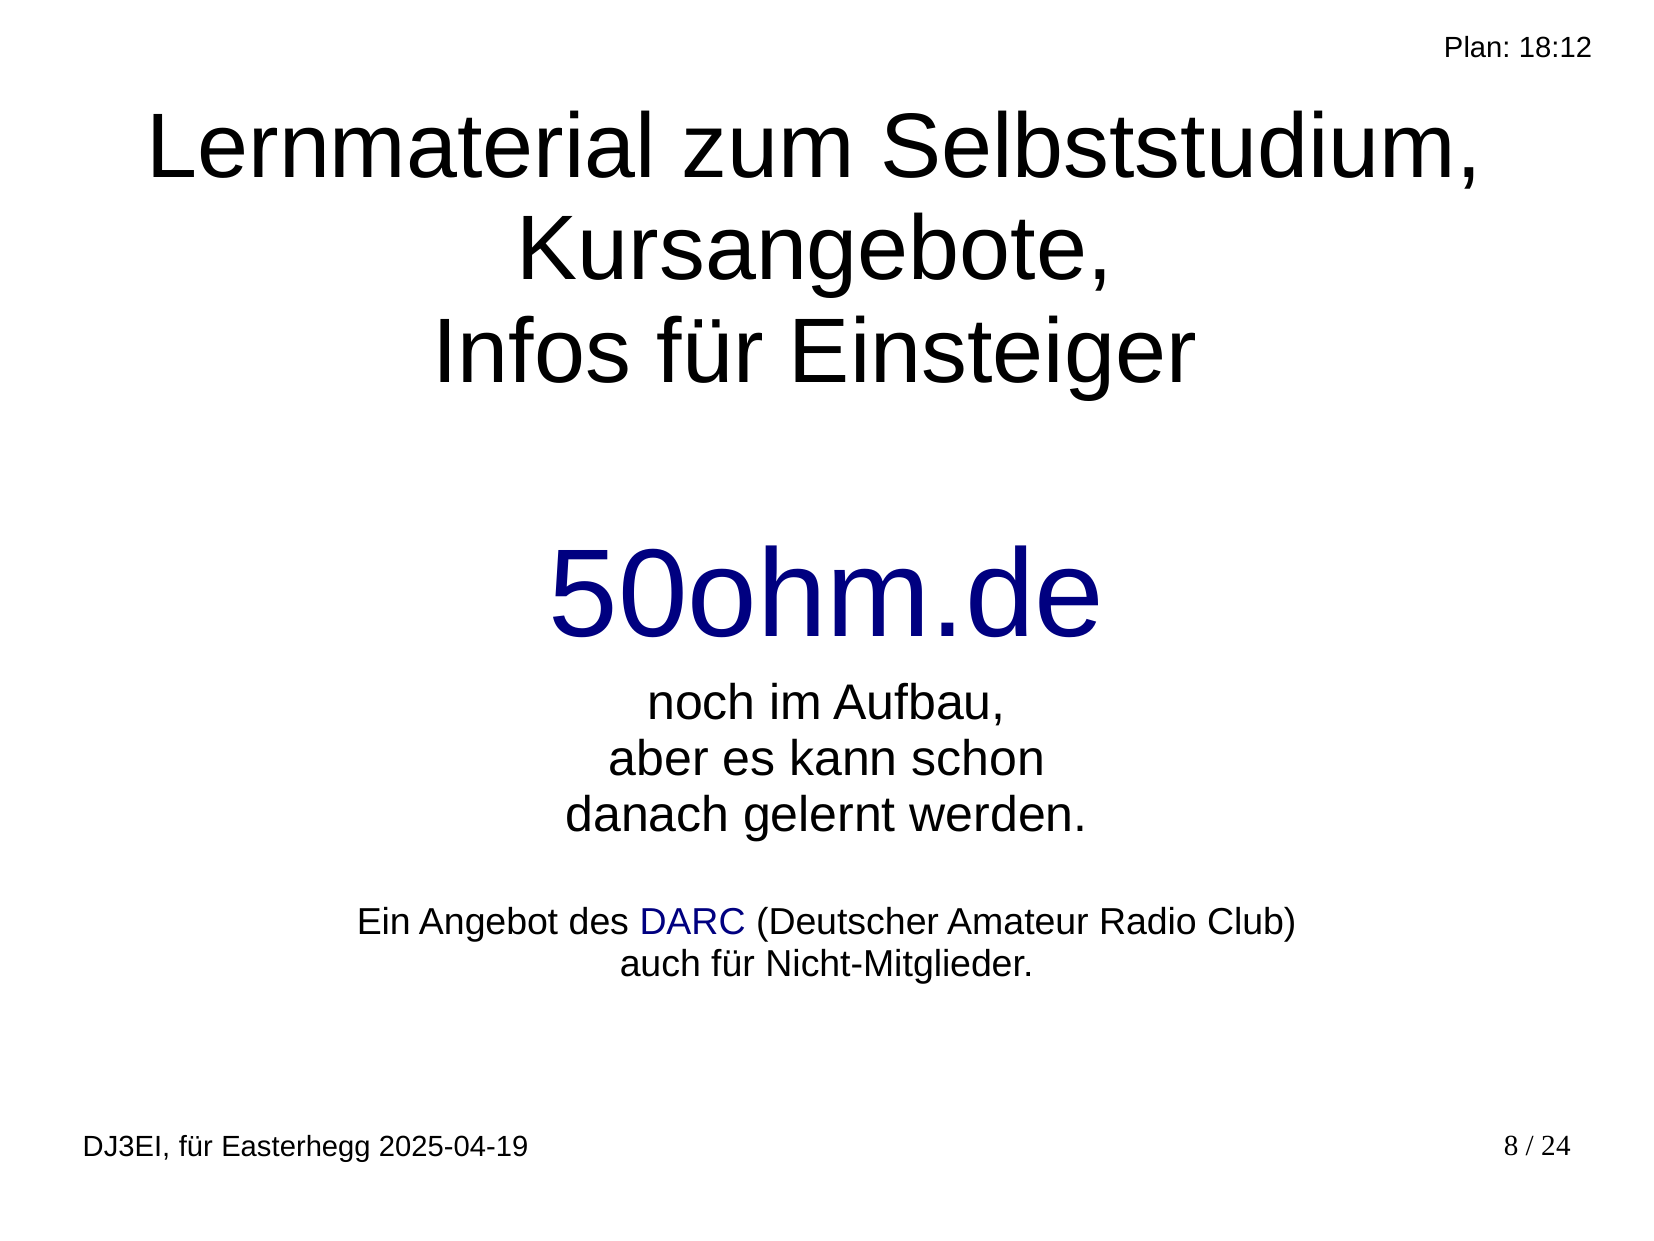

Plan: 18:12
# Lernmaterial zum Selbststudium, Kursangebote, Infos für Einsteiger
50ohm.de
noch im Aufbau,
aber es kann schon
danach gelernt werden.
Ein Angebot des DARC (Deutscher Amateur Radio Club)
auch für Nicht-Mitglieder.
8